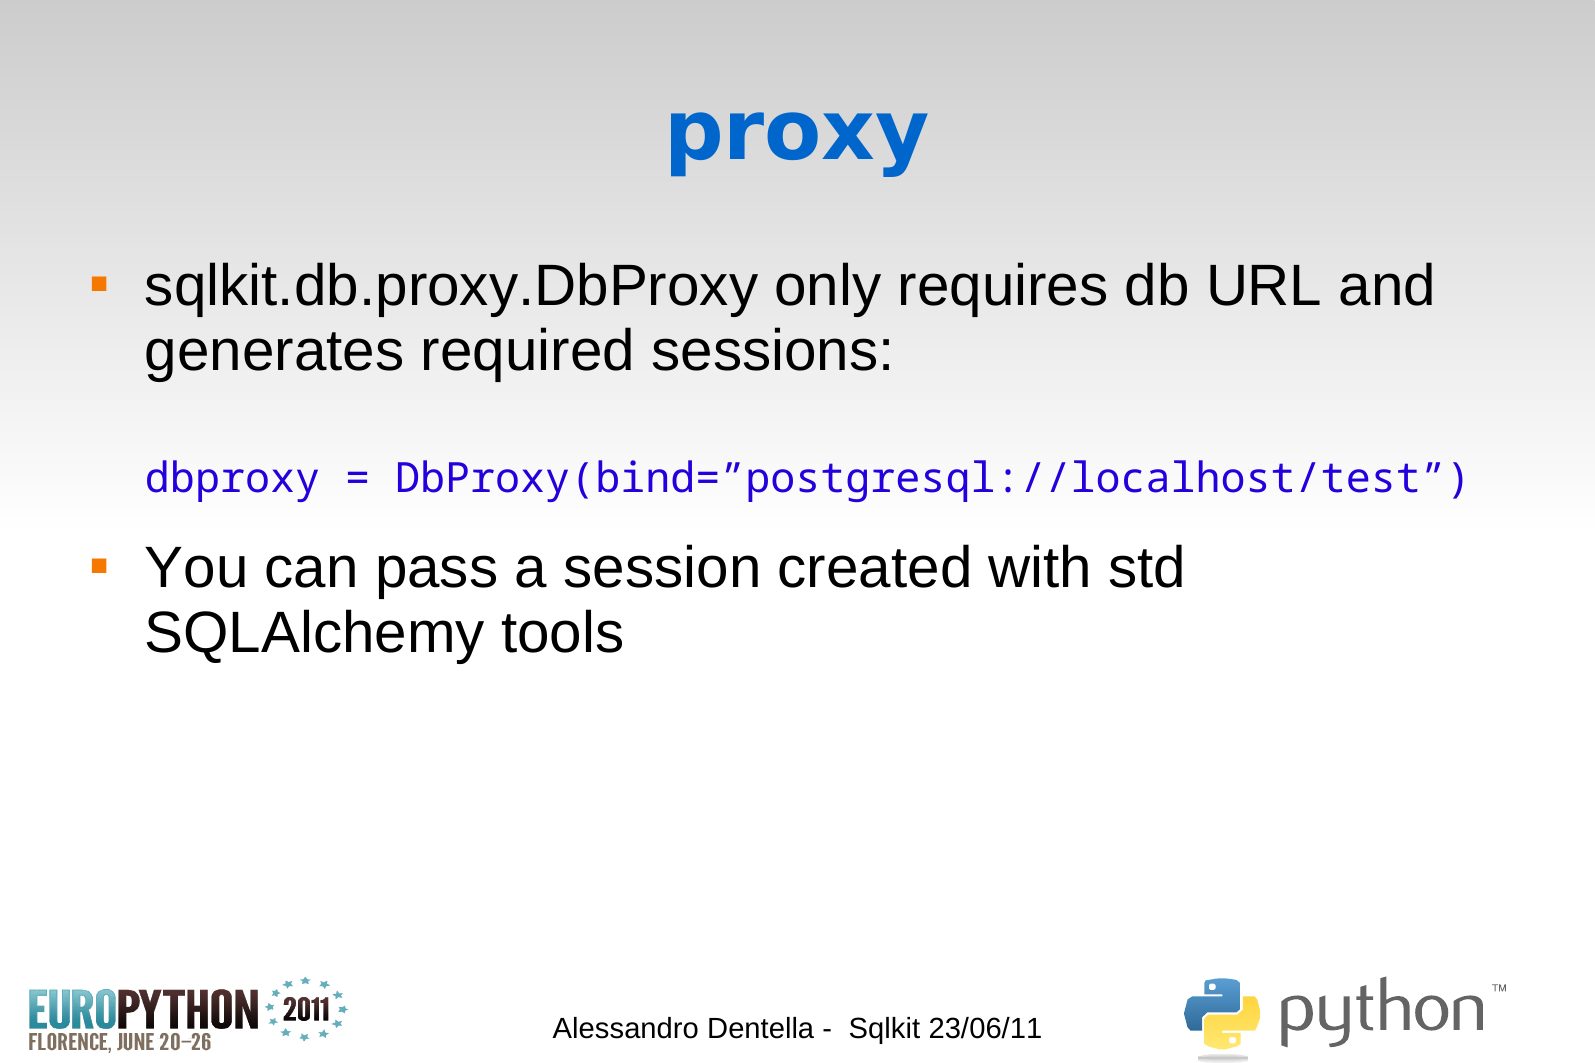

# proxy
sqlkit.db.proxy.DbProxy only requires db URL and generates required sessions:
dbproxy = DbProxy(bind=”postgresql://localhost/test”)
You can pass a session created with std SQLAlchemy tools